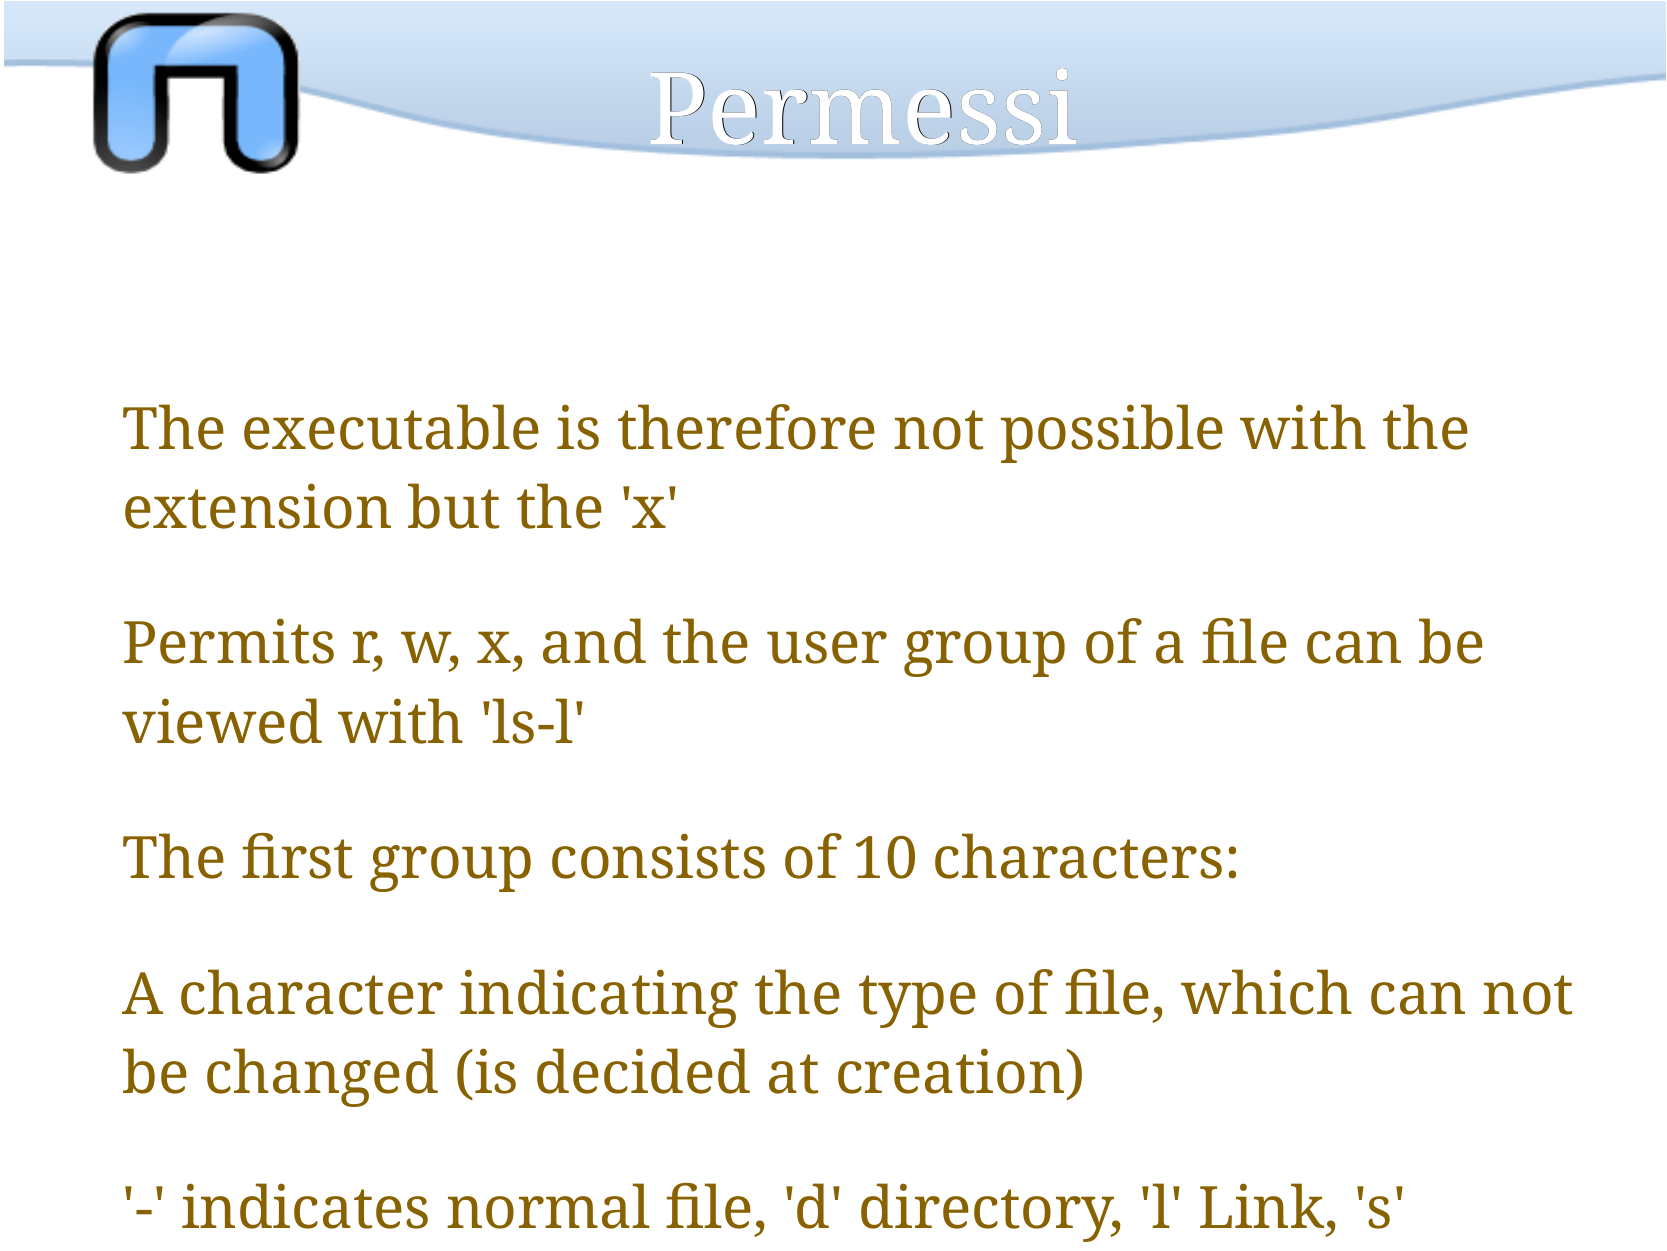

Permessi
# The executable is therefore not possible with the extension but the 'x'
Permits r, w, x, and the user group of a file can be viewed with 'ls-l'
The first group consists of 10 characters:
A character indicating the type of file, which can not be changed (is decided at creation)
'-' indicates normal file, 'd' directory, 'l' Link, 's' socket ...